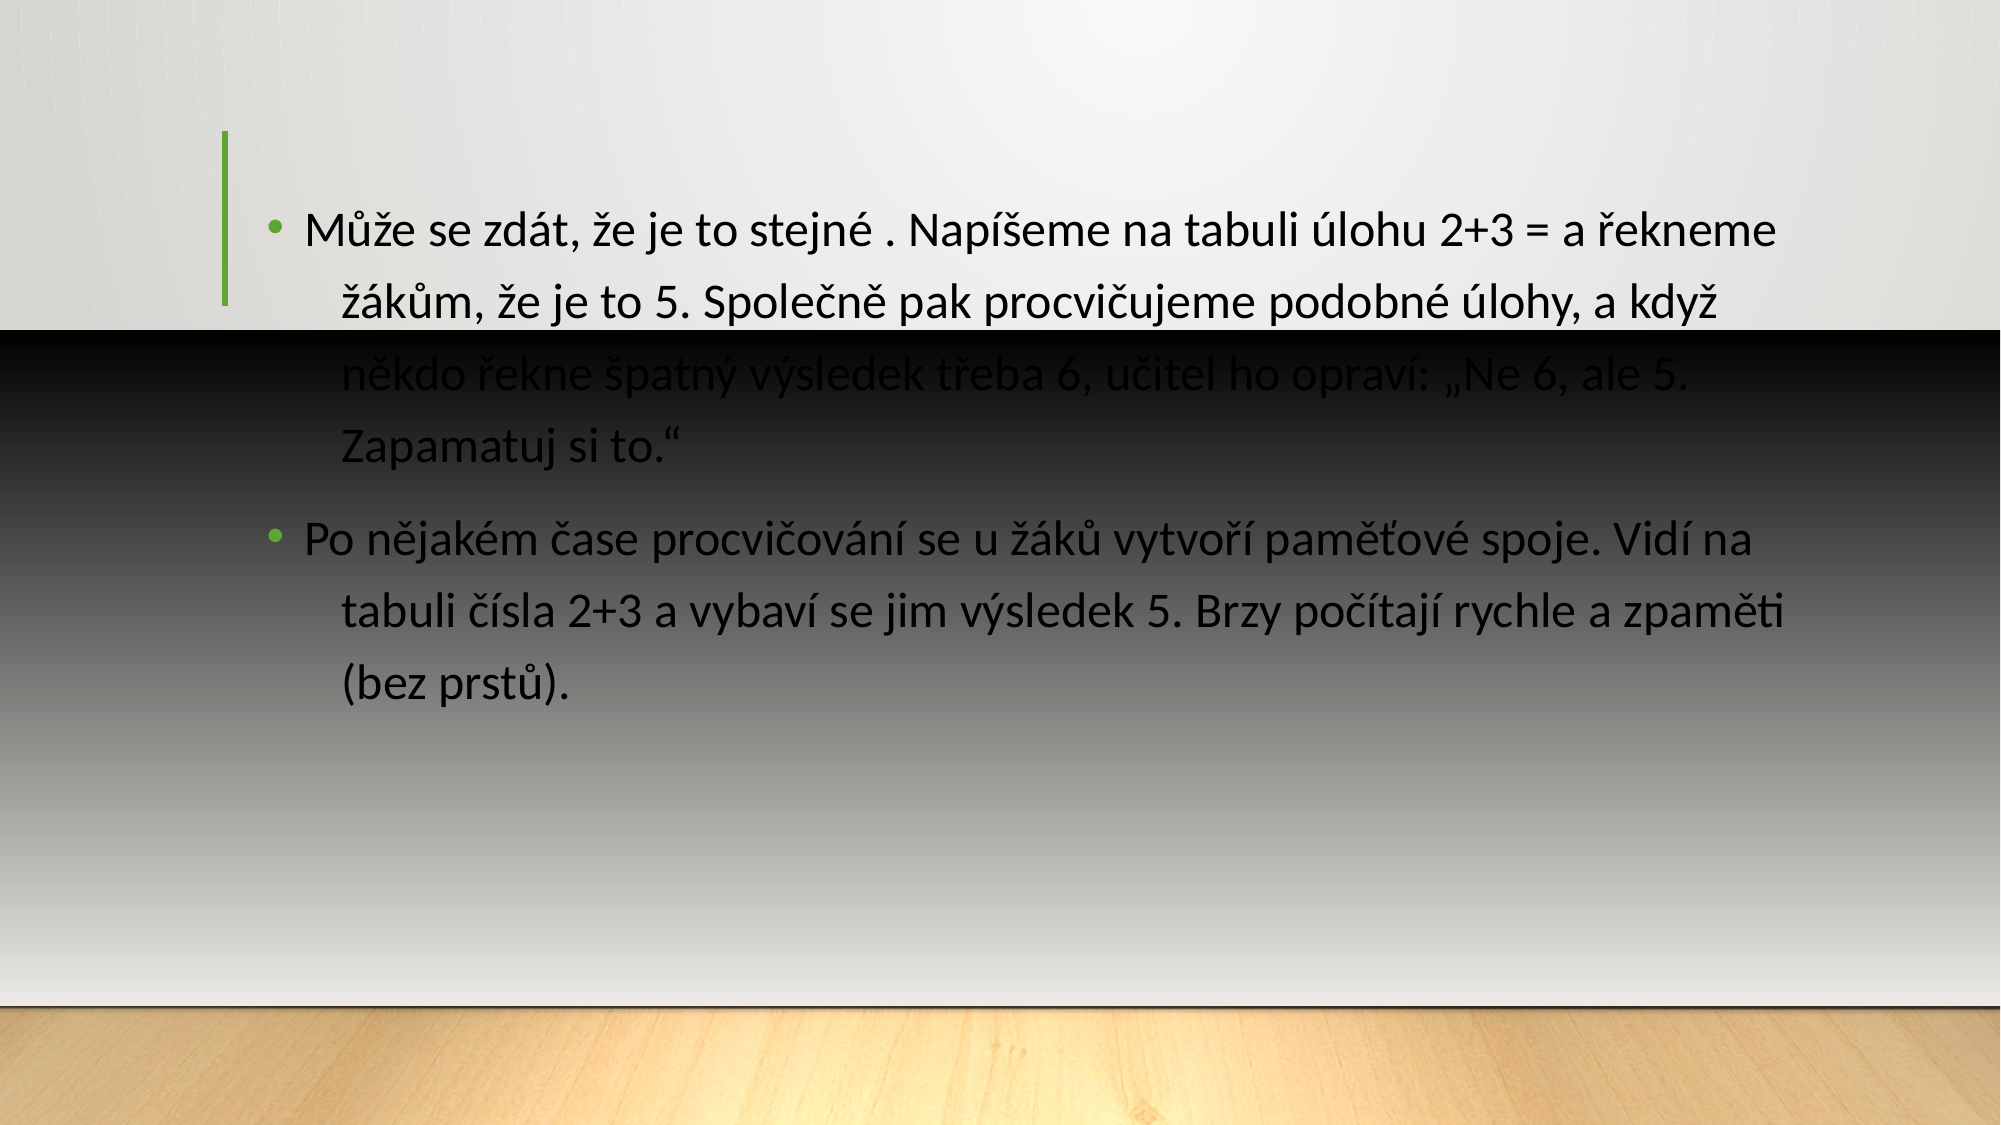

#
Může se zdát, že je to stejné . Napíšeme na tabuli úlohu 2+3 = a řekneme žákům, že je to 5. Společně pak procvičujeme podobné úlohy, a když někdo řekne špatný výsledek třeba 6, učitel ho opraví: „Ne 6, ale 5. Zapamatuj si to.“
Po nějakém čase procvičování se u žáků vytvoří paměťové spoje. Vidí na tabuli čísla 2+3 a vybaví se jim výsledek 5. Brzy počítají rychle a zpaměti (bez prstů).